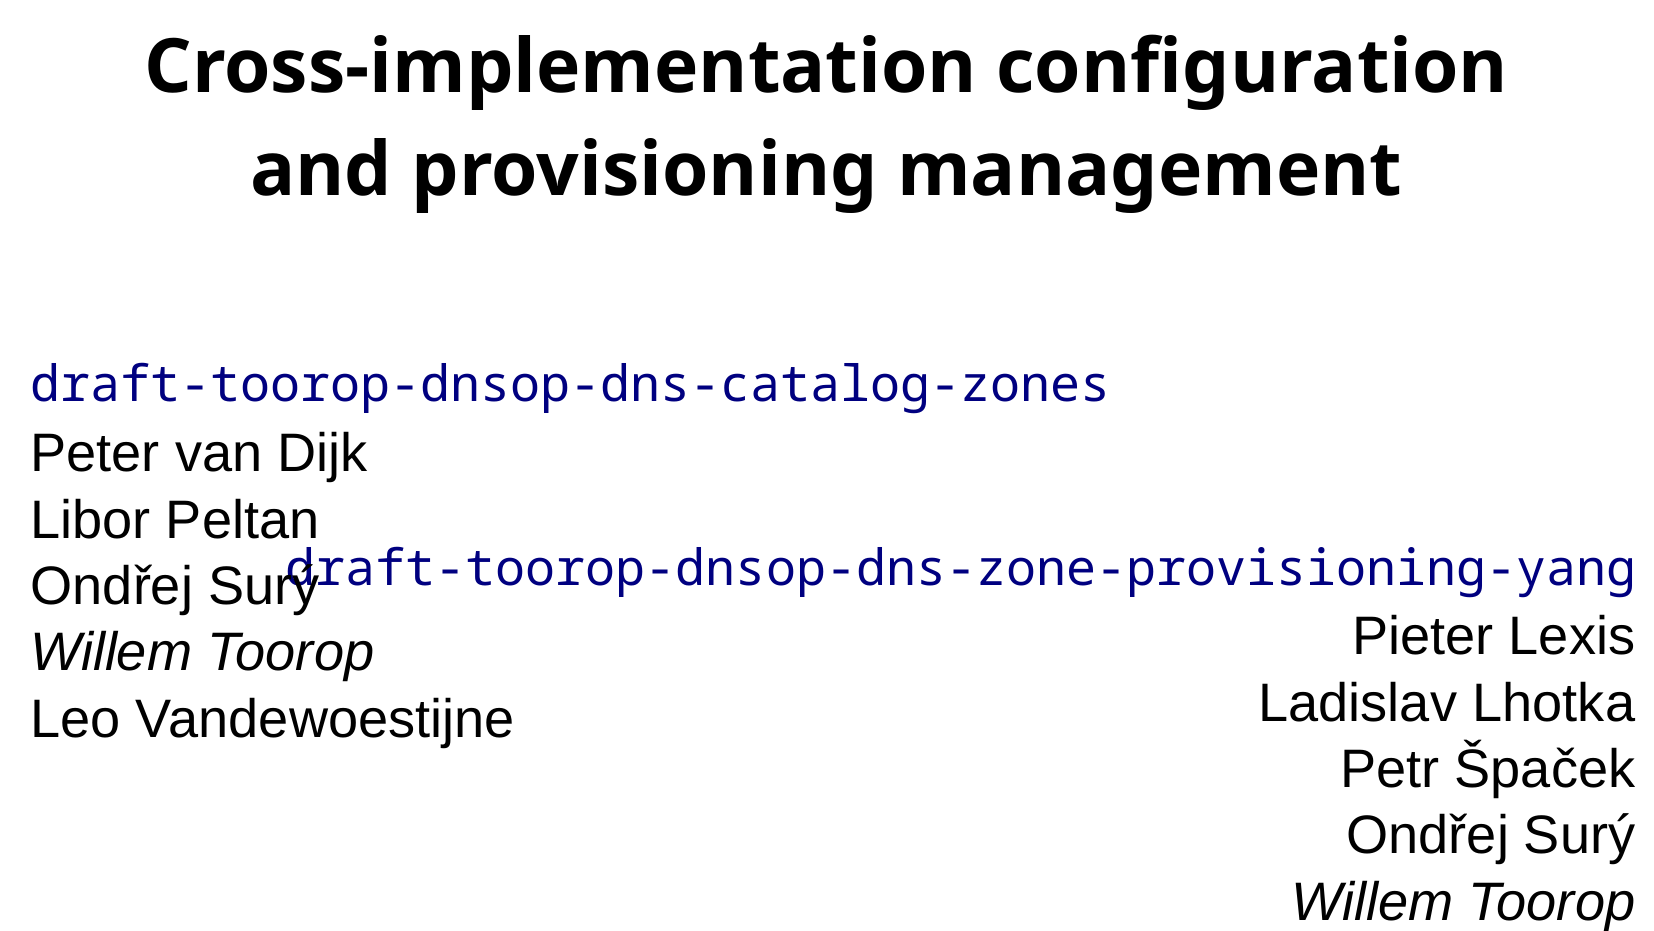

# Cross-implementation configuration and provisioning management
draft-toorop-dnsop-dns-catalog-zones
Peter van Dijk
Libor Peltan
Ondřej Surý
Willem Toorop
Leo Vandewoestijne
draft-toorop-dnsop-dns-zone-provisioning-yang
Pieter Lexis
Ladislav Lhotka
Petr Špaček
Ondřej Surý
Willem Toorop